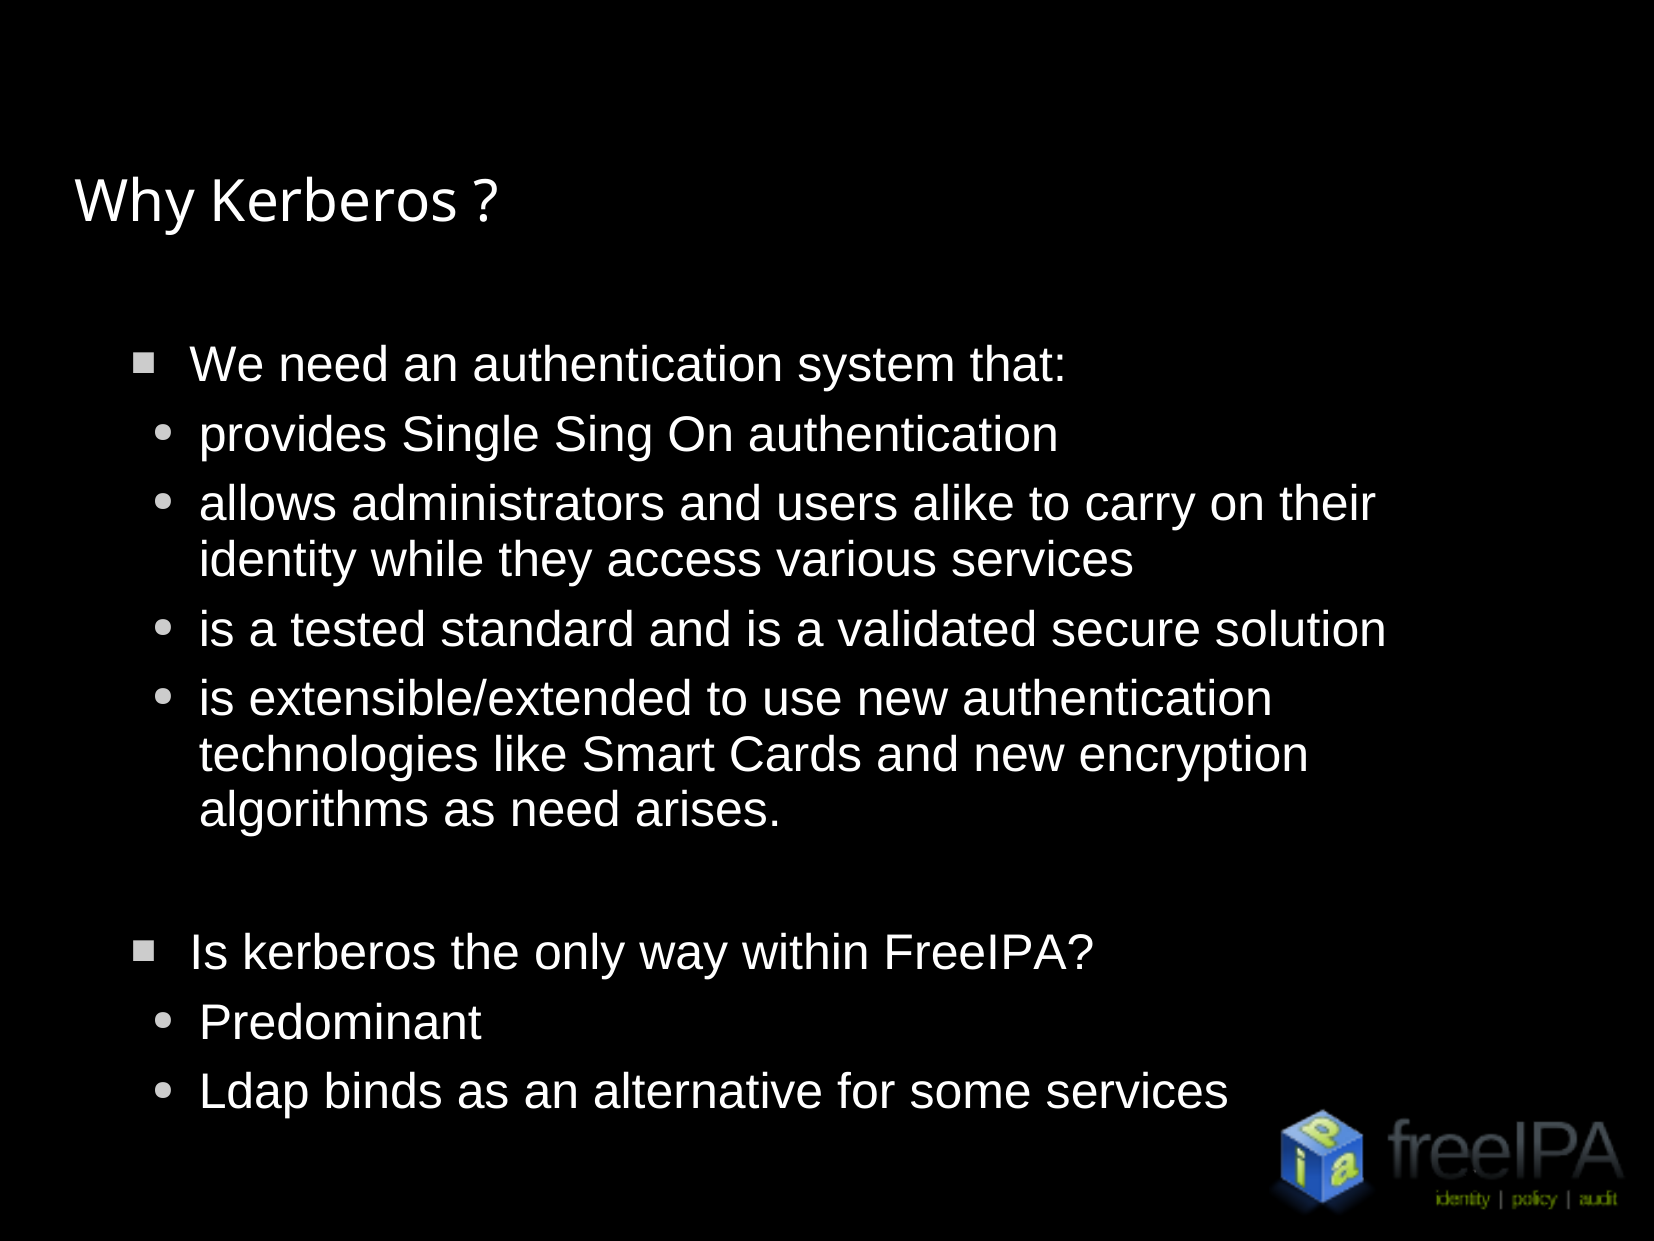

# Why Kerberos ?
We need an authentication system that:
provides Single Sing On authentication
allows administrators and users alike to carry on their identity while they access various services
is a tested standard and is a validated secure solution
is extensible/extended to use new authentication technologies like Smart Cards and new encryption algorithms as need arises.
Is kerberos the only way within FreeIPA?
Predominant
Ldap binds as an alternative for some services